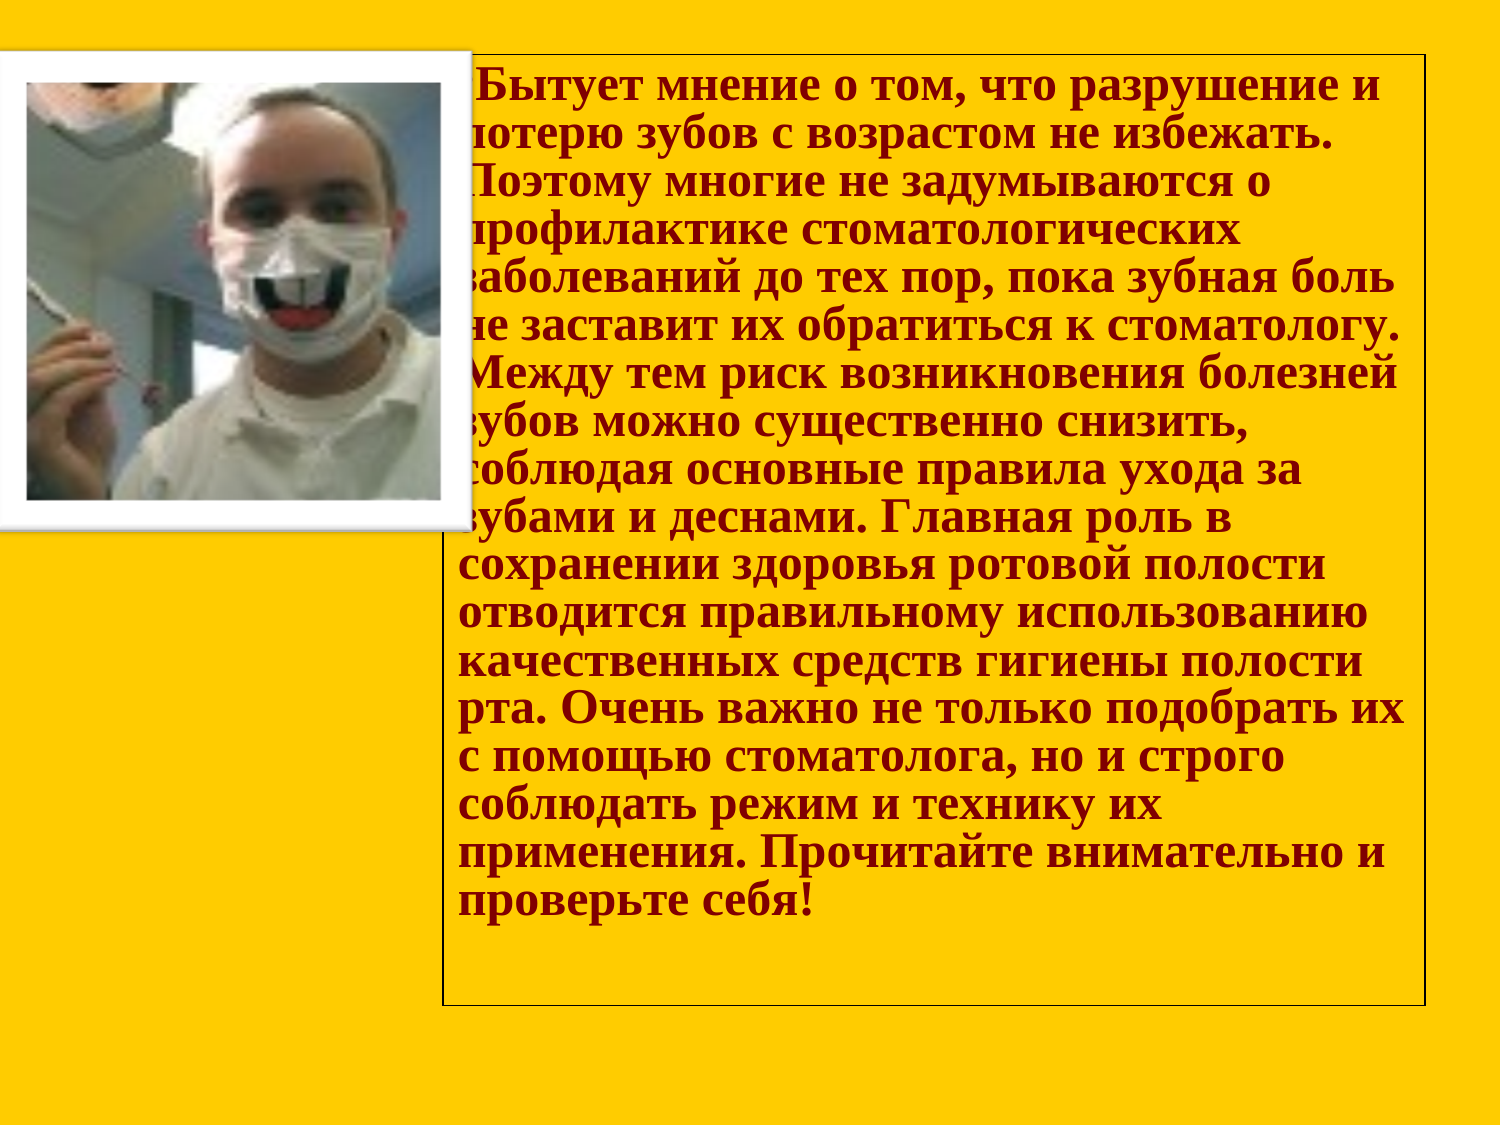

# Бытует мнение о том, что разрушение и потерю зубов с возрастом не избежать. Поэтому многие не задумываются о профилактике стоматологических заболеваний до тех пор, пока зубная боль не заставит их обратиться к стоматологу. Между тем риск возникновения болезней зубов можно существенно снизить, соблюдая основные правила ухода за зубами и деснами. Главная роль в сохранении здоровья ротовой полости отводится правильному использованию качественных средств гигиены полости рта. Очень важно не только подобрать их с помощью стоматолога, но и строго соблюдать режим и технику их применения. Прочитайте внимательно и проверьте себя!